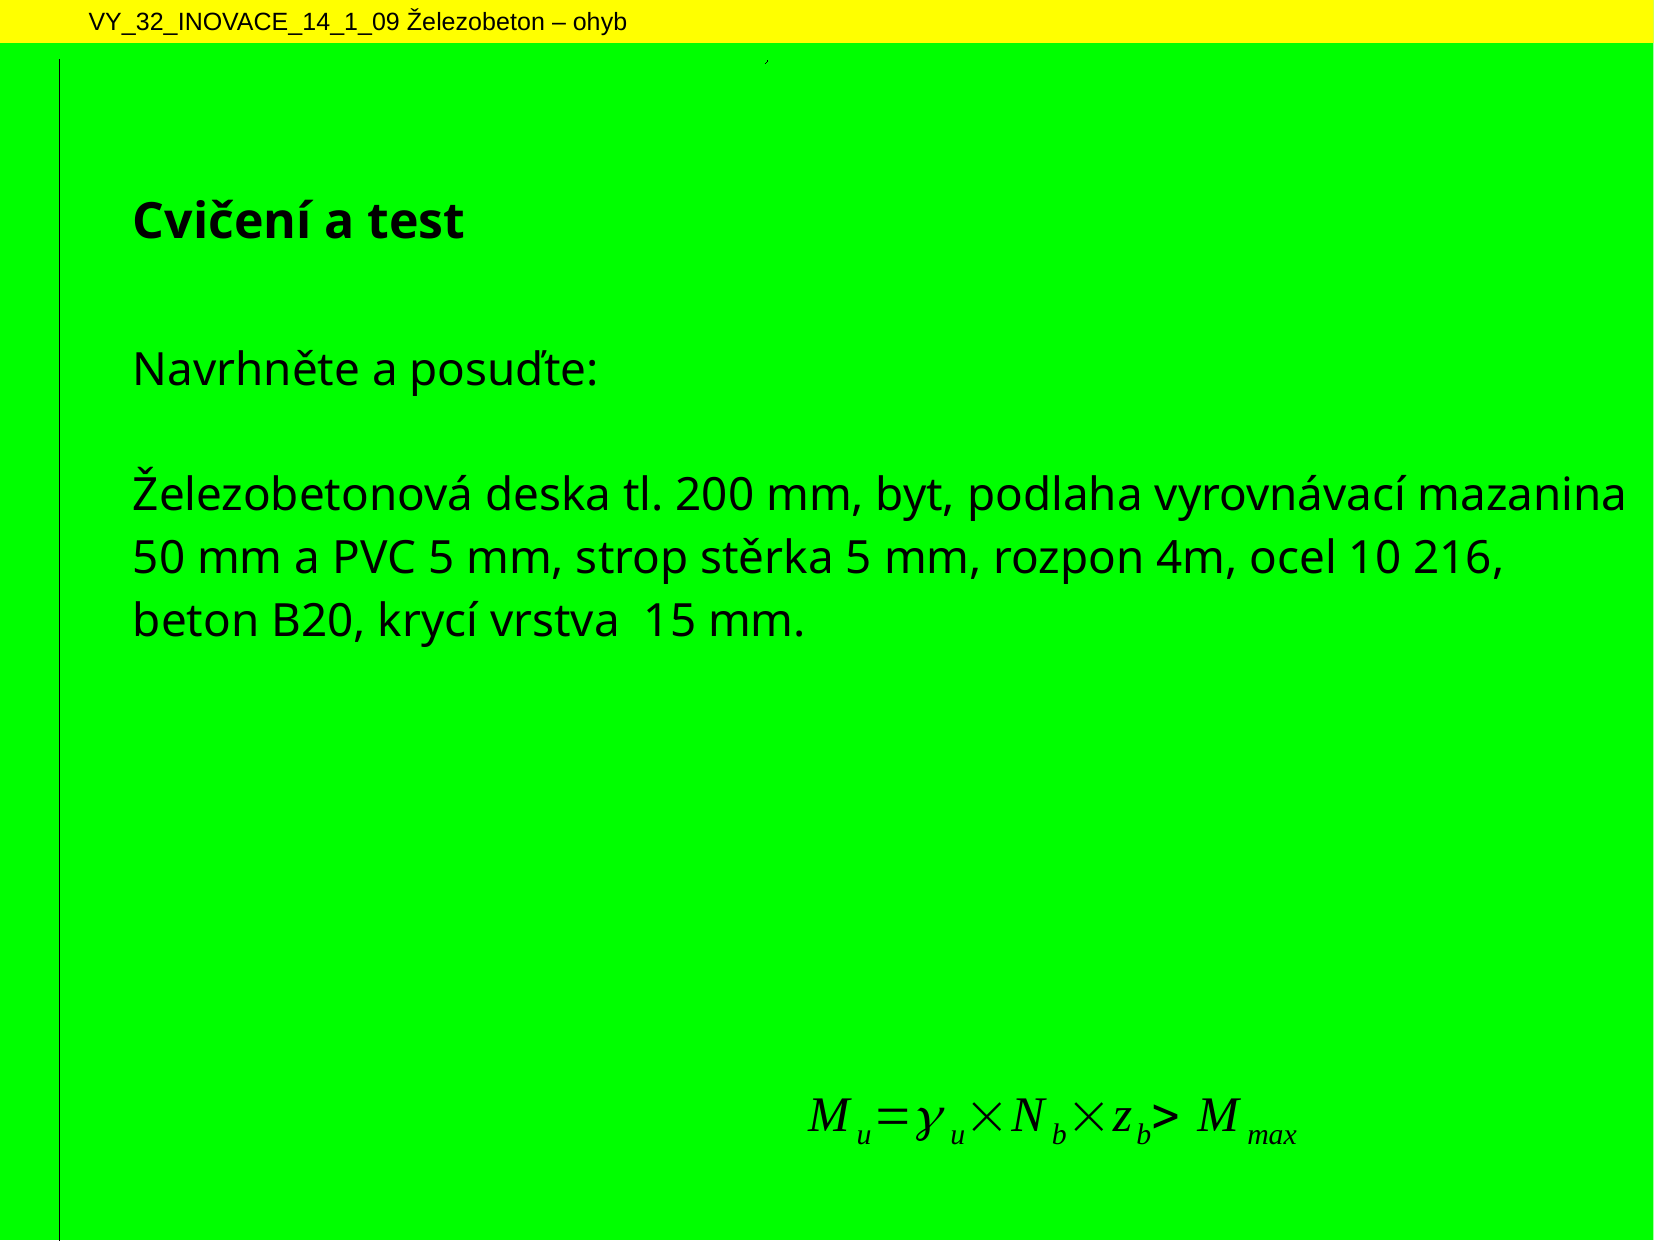

VY_32_INOVACE_14_1_09 Železobeton – ohyb
	VY_32_INOVACE_14_1_09 Železobeton – ohyb
Cvičení a test
Navrhněte a posuďte:
Železobetonová deska tl. 200 mm, byt, podlaha vyrovnávací mazanina 50 mm a PVC 5 mm, strop stěrka 5 mm, rozpon 4m, ocel 10 216, beton B20, krycí vrstva 15 mm.